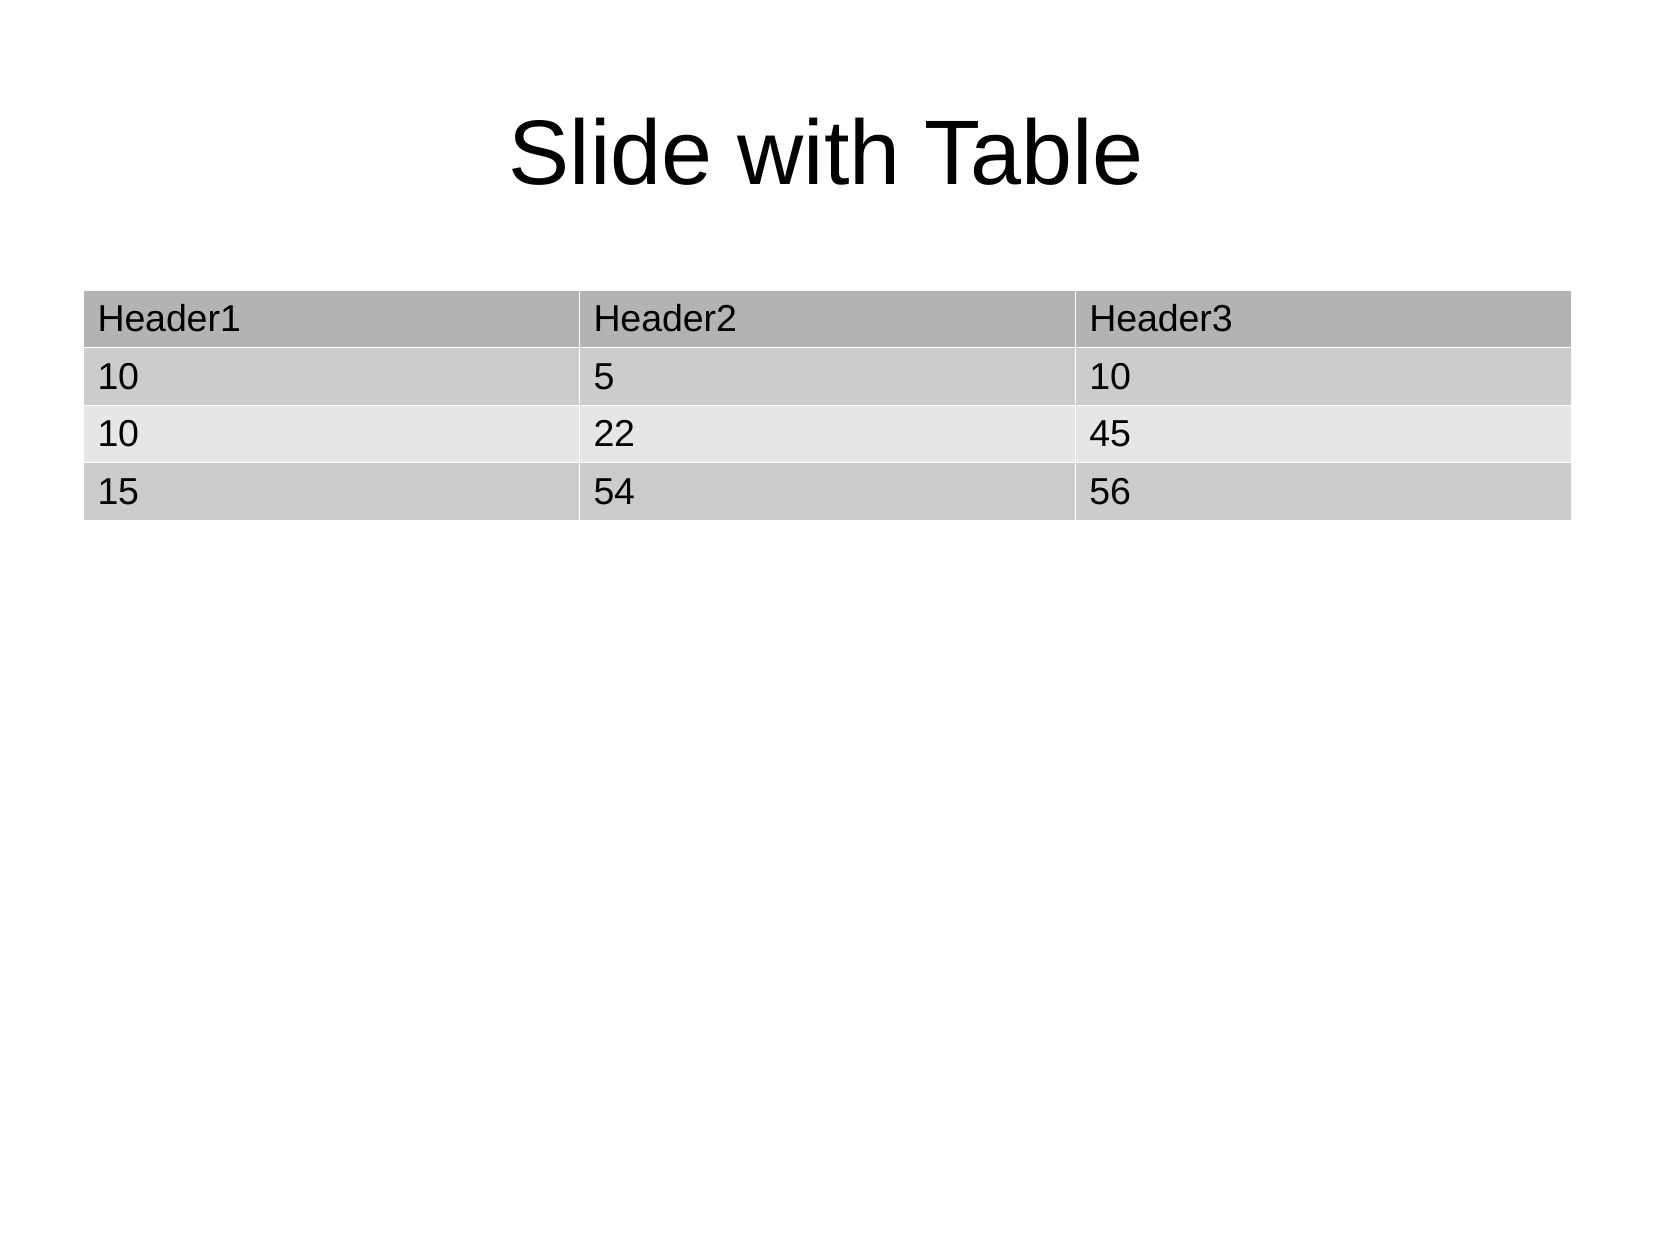

# Slide with Table
| Header1 | Header2 | Header3 |
| --- | --- | --- |
| 10 | 5 | 10 |
| 10 | 22 | 45 |
| 15 | 54 | 56 |